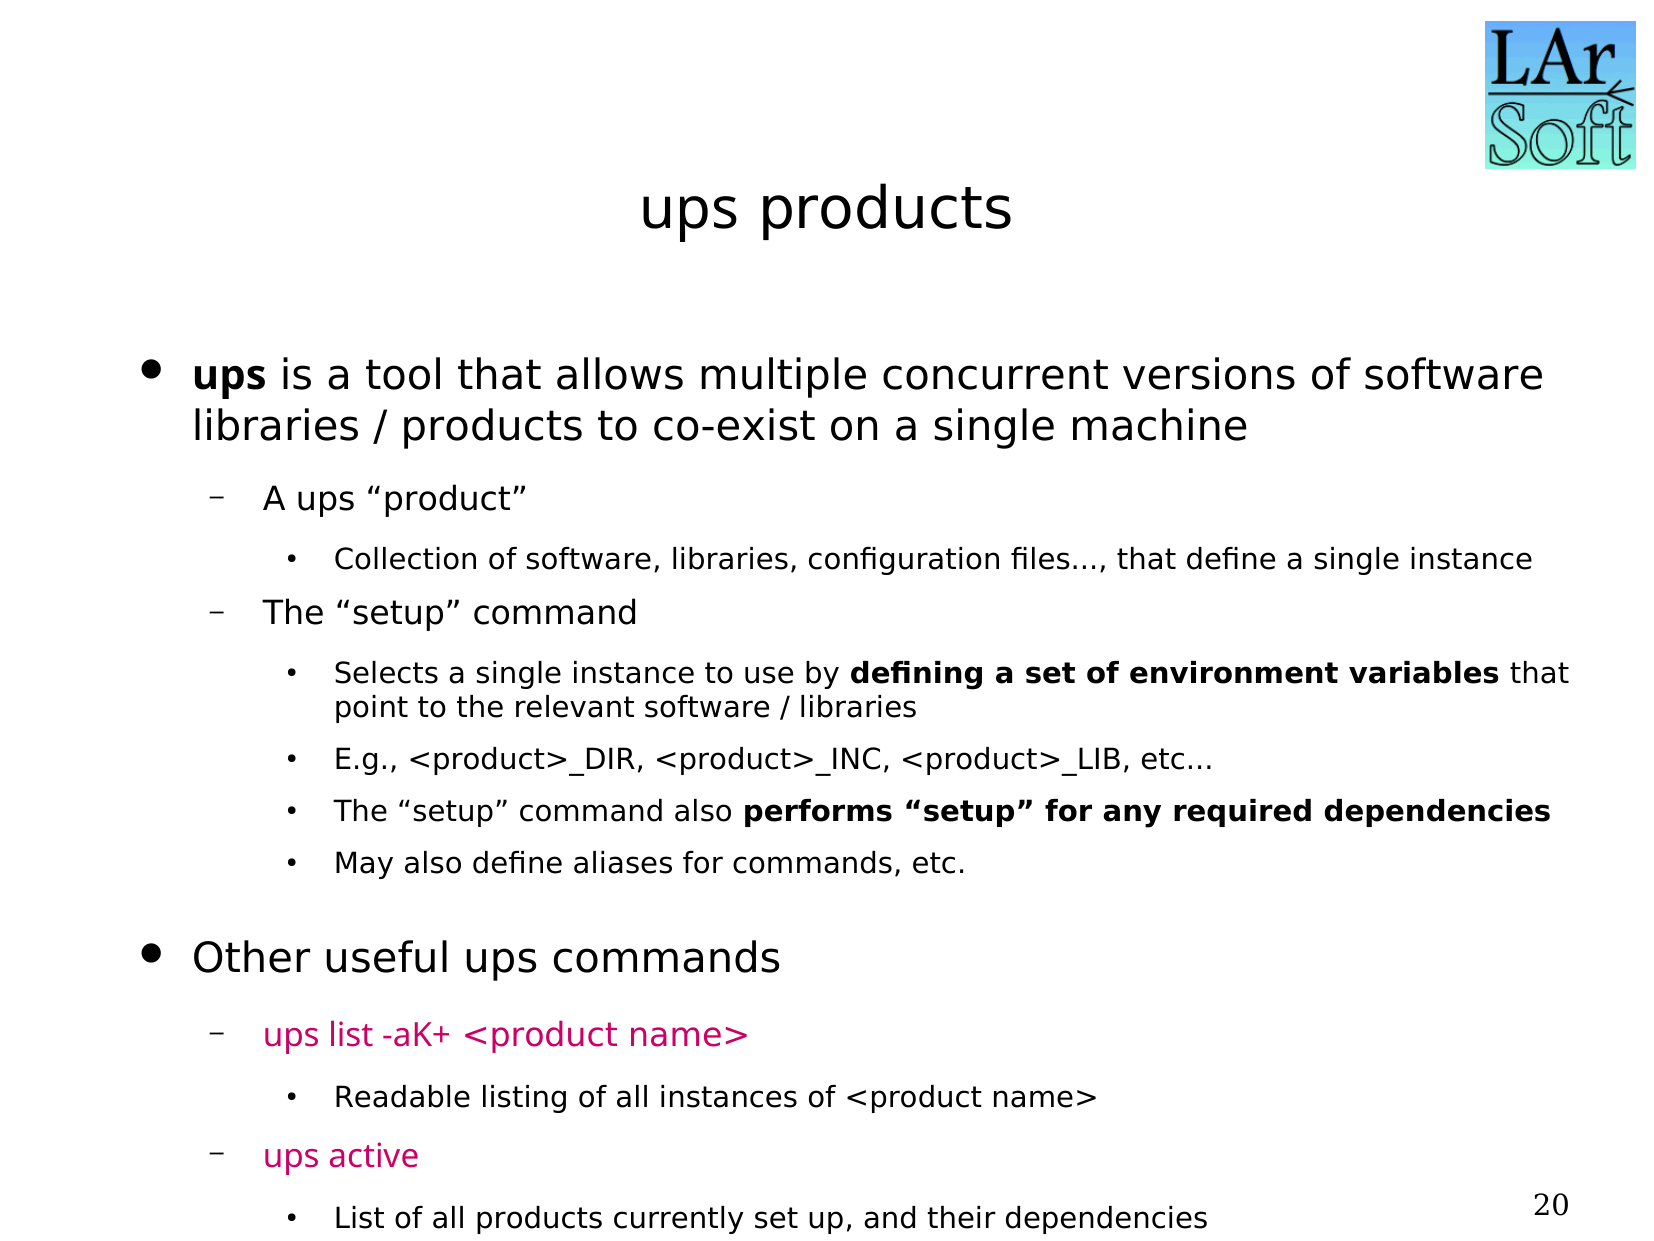

# ups products
ups is a tool that allows multiple concurrent versions of software libraries / products to co-exist on a single machine
A ups “product”
Collection of software, libraries, configuration files..., that define a single instance
The “setup” command
Selects a single instance to use by defining a set of environment variables that point to the relevant software / libraries
E.g., <product>_DIR, <product>_INC, <product>_LIB, etc...
The “setup” command also performs “setup” for any required dependencies
May also define aliases for commands, etc.
Other useful ups commands
ups list -aK+ <product name>
Readable listing of all instances of <product name>
ups active
List of all products currently set up, and their dependencies
20